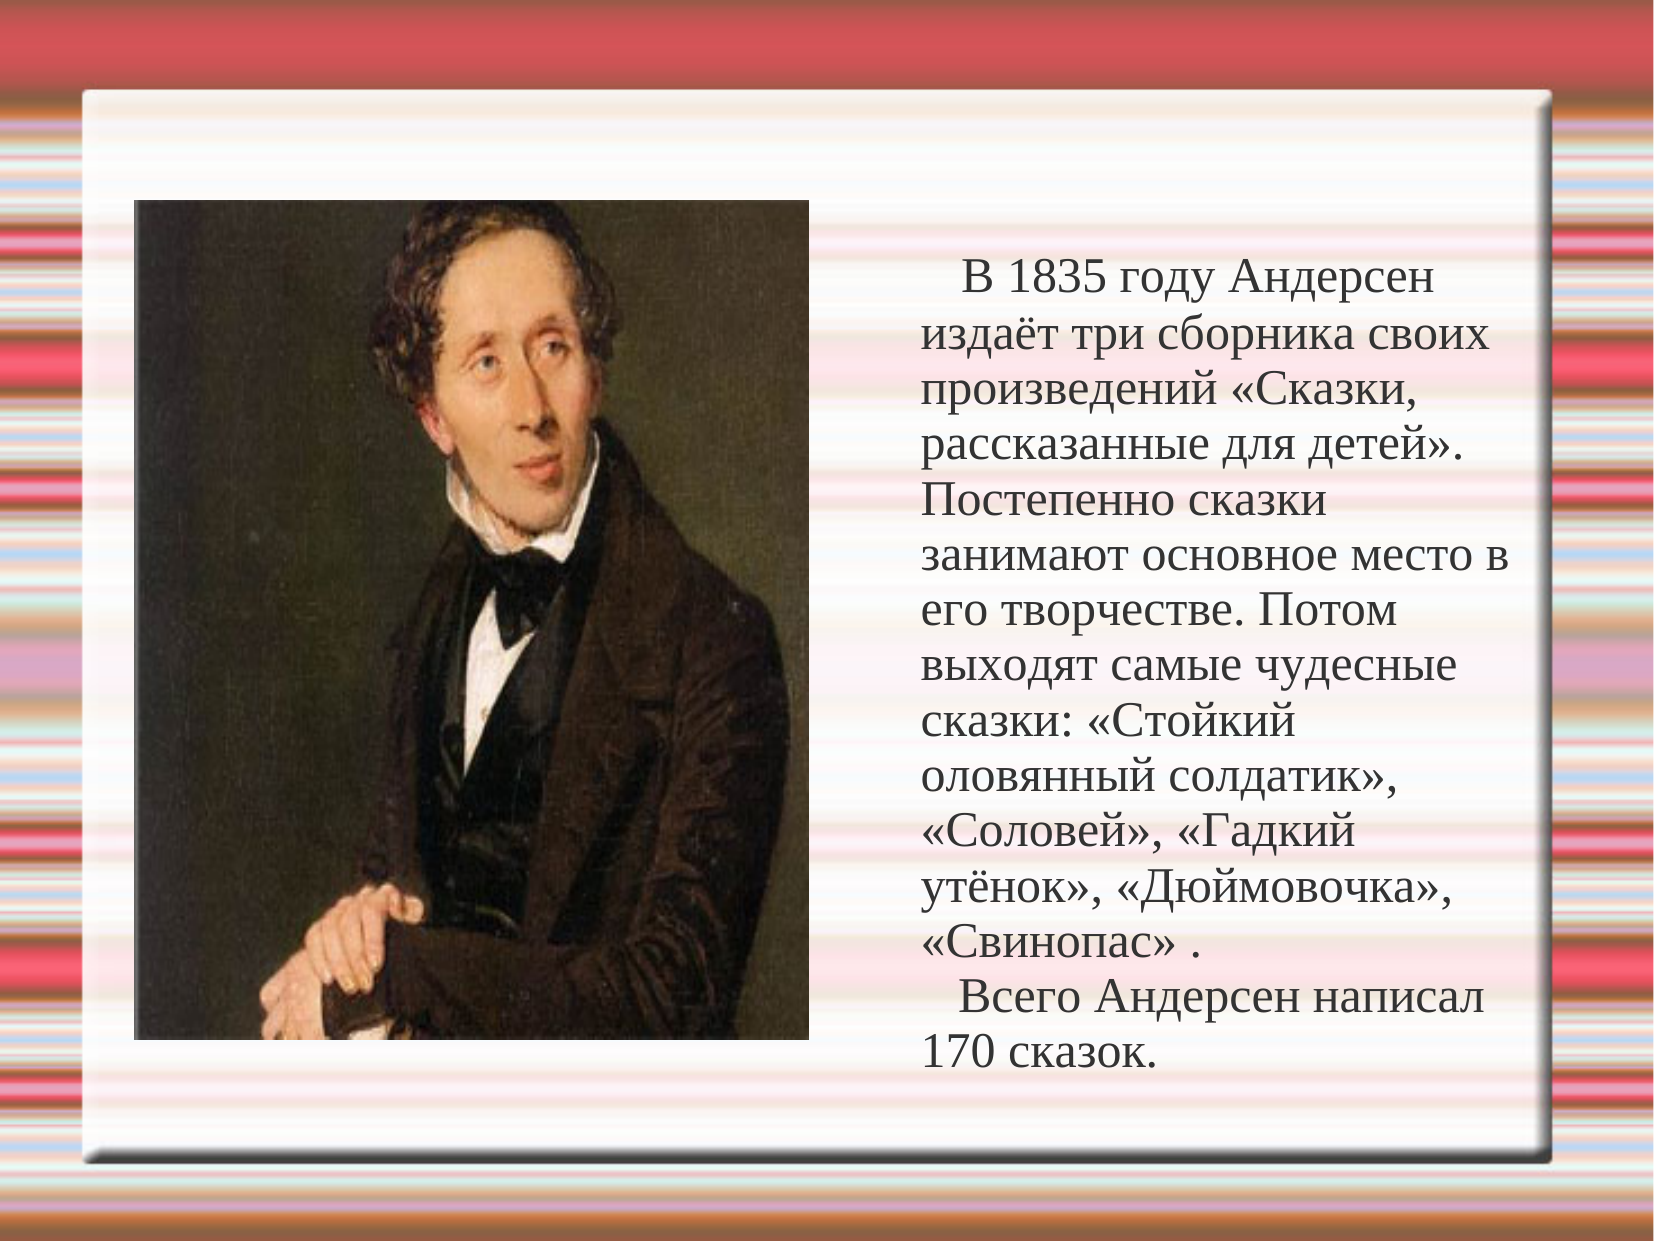

#
 В 1835 году Андерсен издаёт три сборника своих произведений «Сказки, рассказанные для детей». Постепенно сказки занимают основное место в его творчестве. Потом выходят самые чудесные сказки: «Стойкий оловянный солдатик», «Соловей», «Гадкий утёнок», «Дюймовочка», «Свинопас» .
 Всего Андерсен написал 170 сказок.